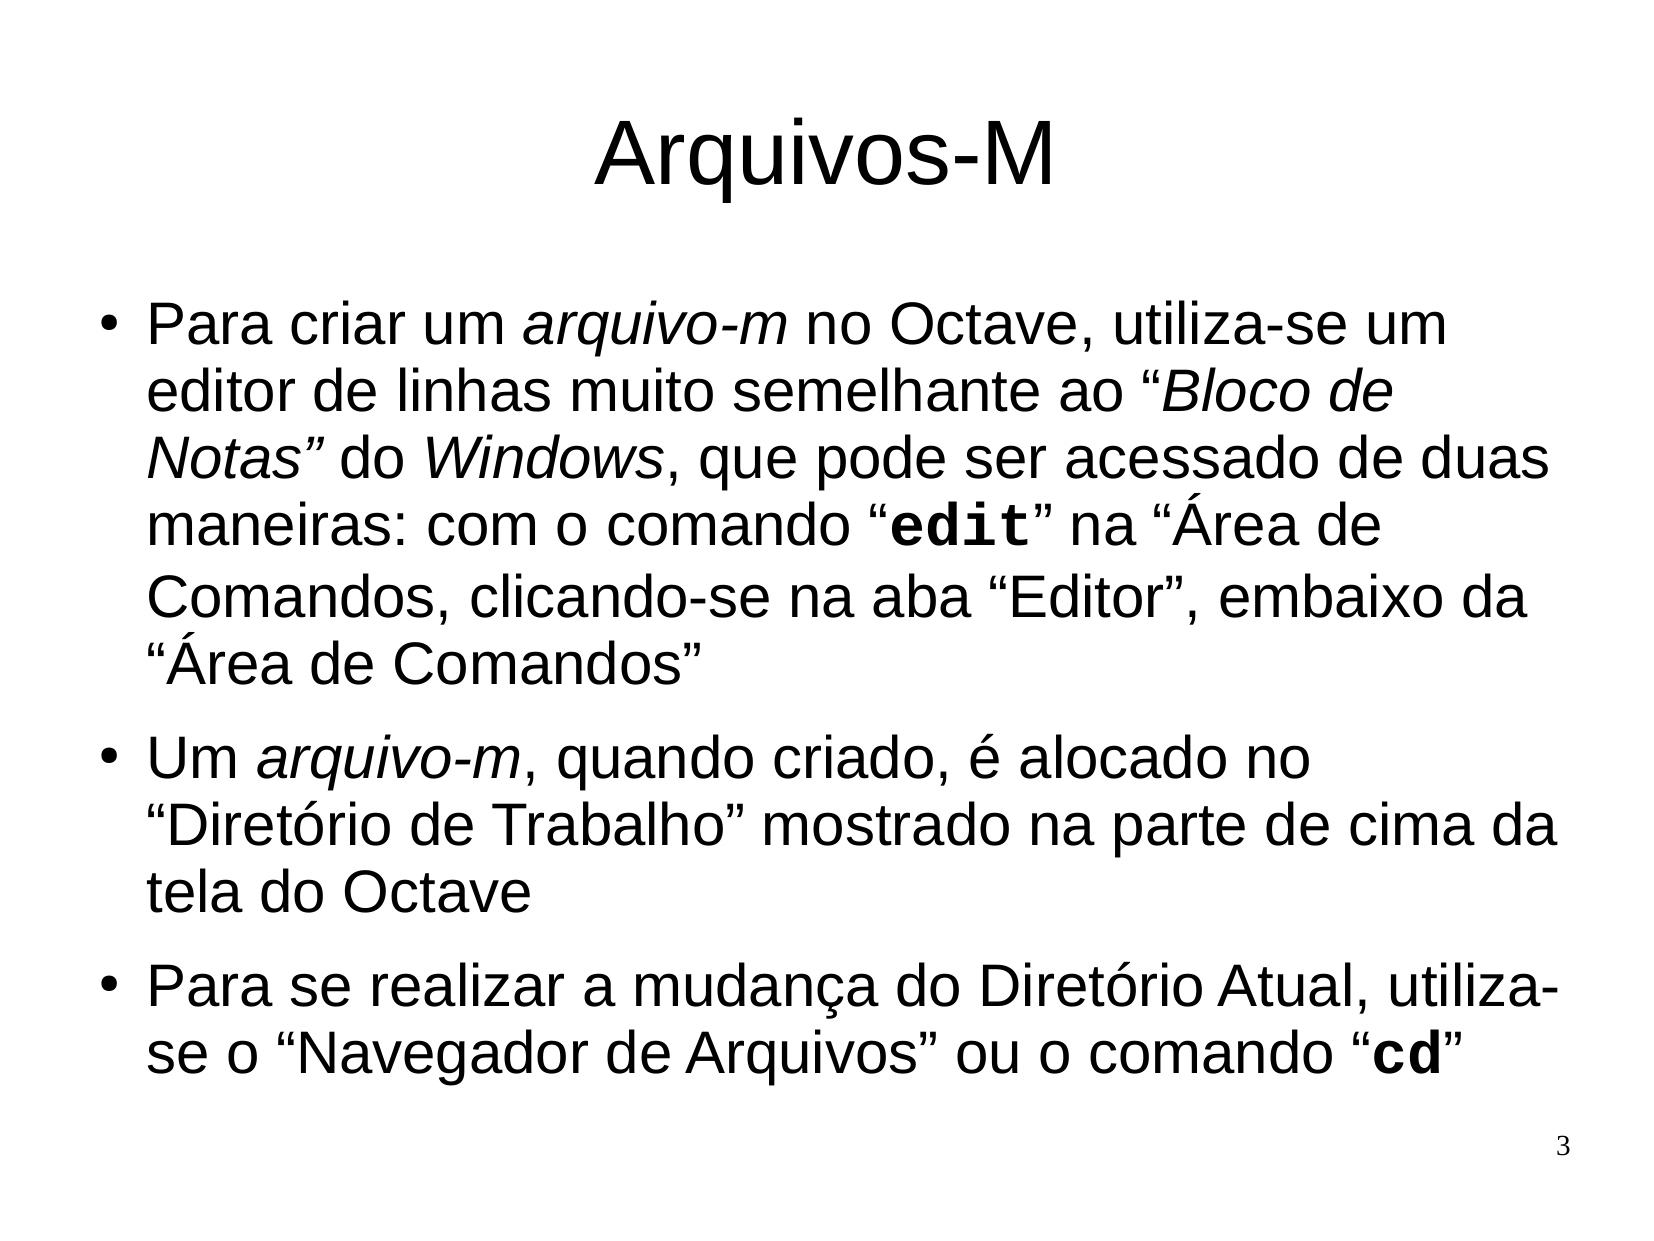

# Arquivos-M
Para criar um arquivo-m no Octave, utiliza-se um editor de linhas muito semelhante ao “Bloco de Notas” do Windows, que pode ser acessado de duas maneiras: com o comando “edit” na “Área de Comandos, clicando-se na aba “Editor”, embaixo da “Área de Comandos”
Um arquivo-m, quando criado, é alocado no “Diretório de Trabalho” mostrado na parte de cima da tela do Octave
Para se realizar a mudança do Diretório Atual, utiliza-se o “Navegador de Arquivos” ou o comando “cd”
3